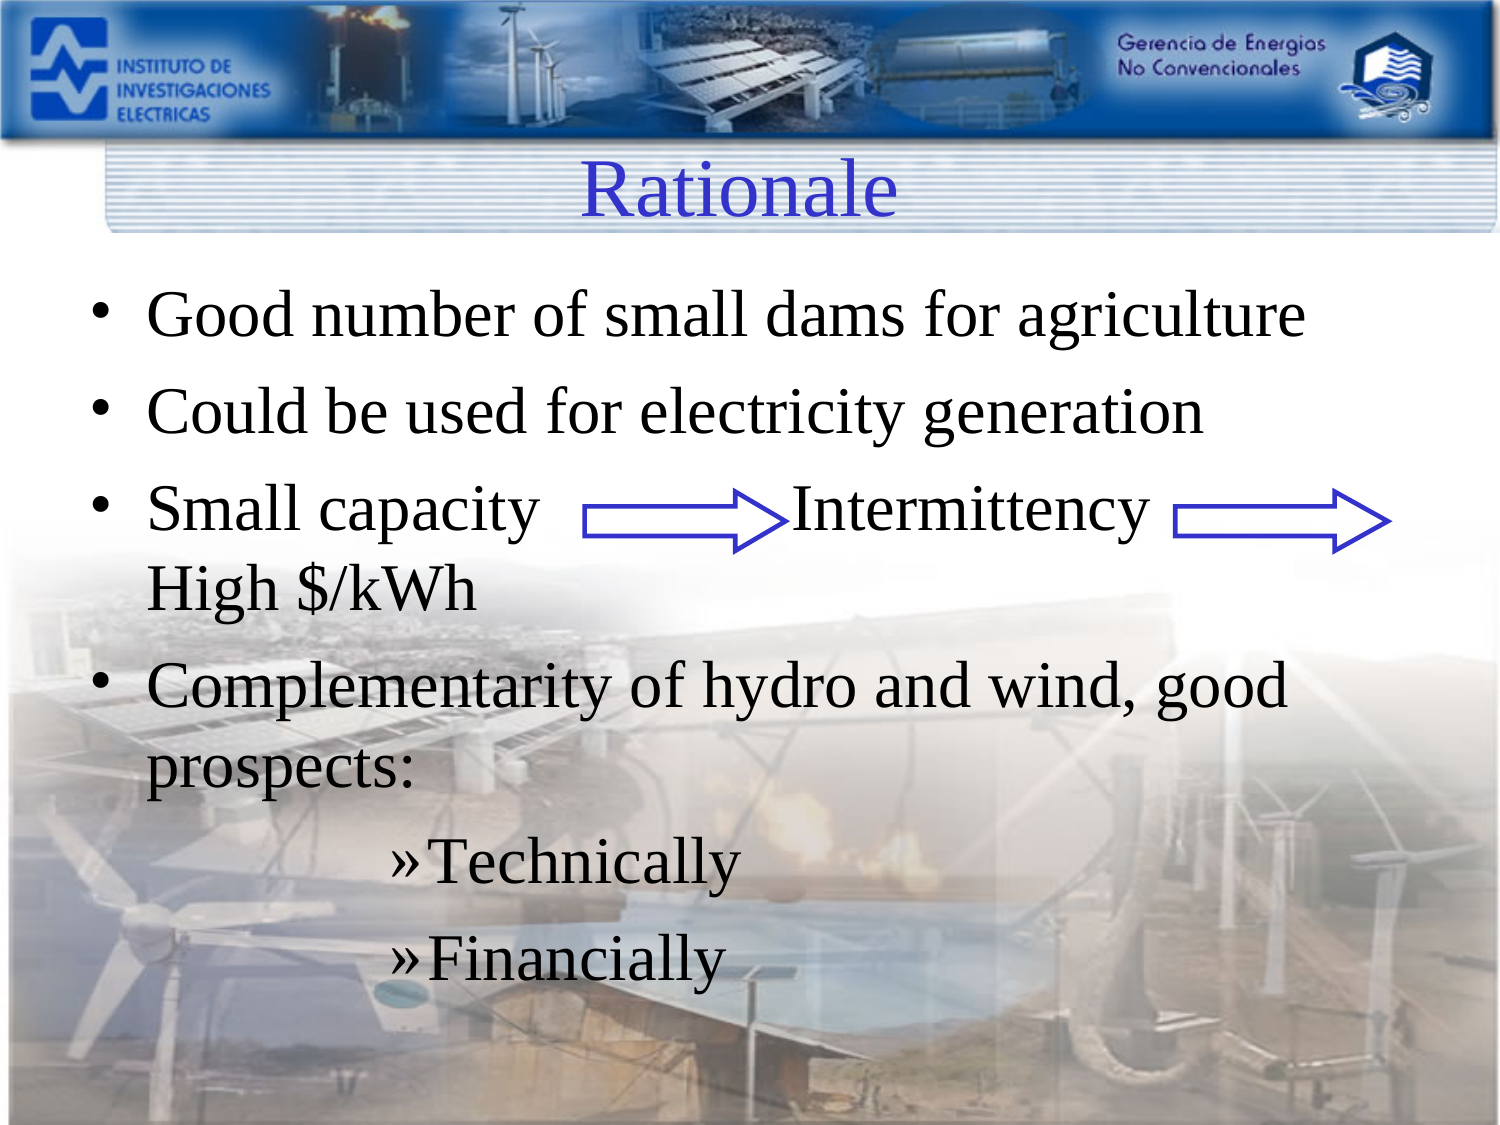

# Rationale
Good number of small dams for agriculture
Could be used for electricity generation
Small capacity Intermittency High $/kWh
Complementarity of hydro and wind, good prospects:
Technically
Financially